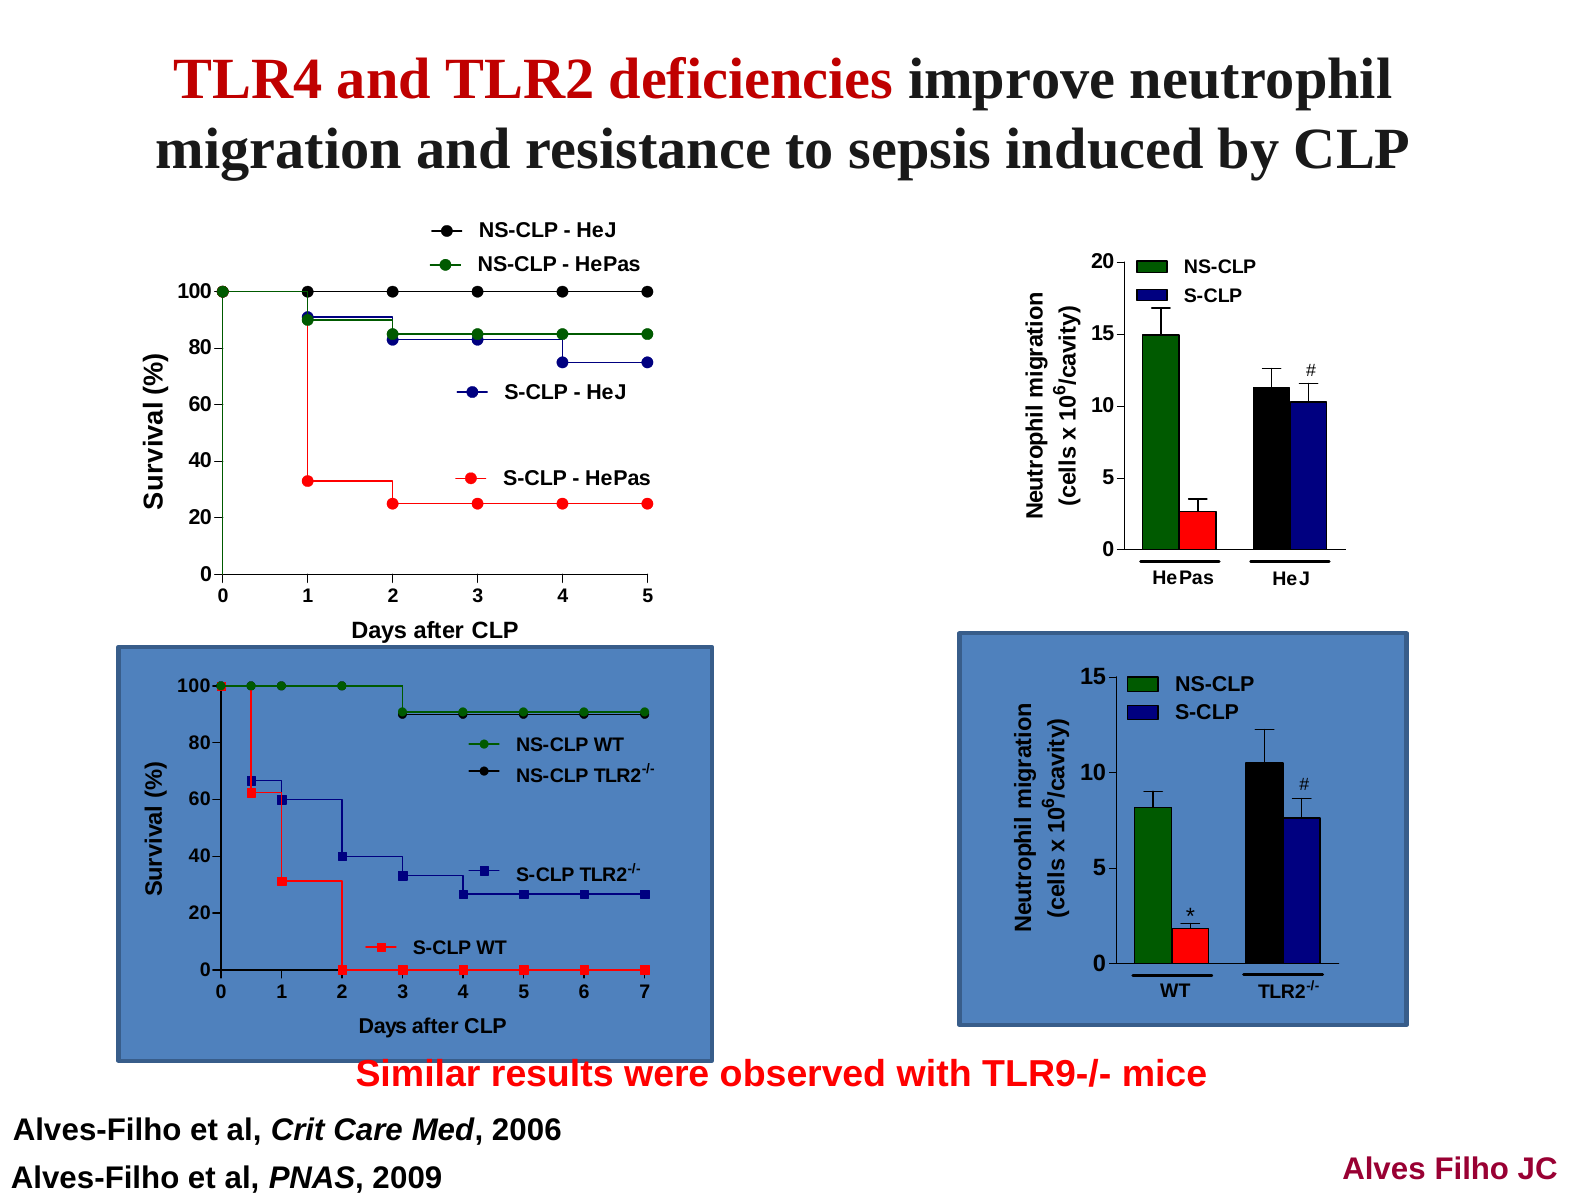

# TLR4 and TLR2 deficiencies improve neutrophil migration and resistance to sepsis induced by CLP
Similar results were observed with TLR9-/- mice
Alves-Filho et al, Crit Care Med, 2006
Alves Filho JC
Alves-Filho et al, PNAS, 2009